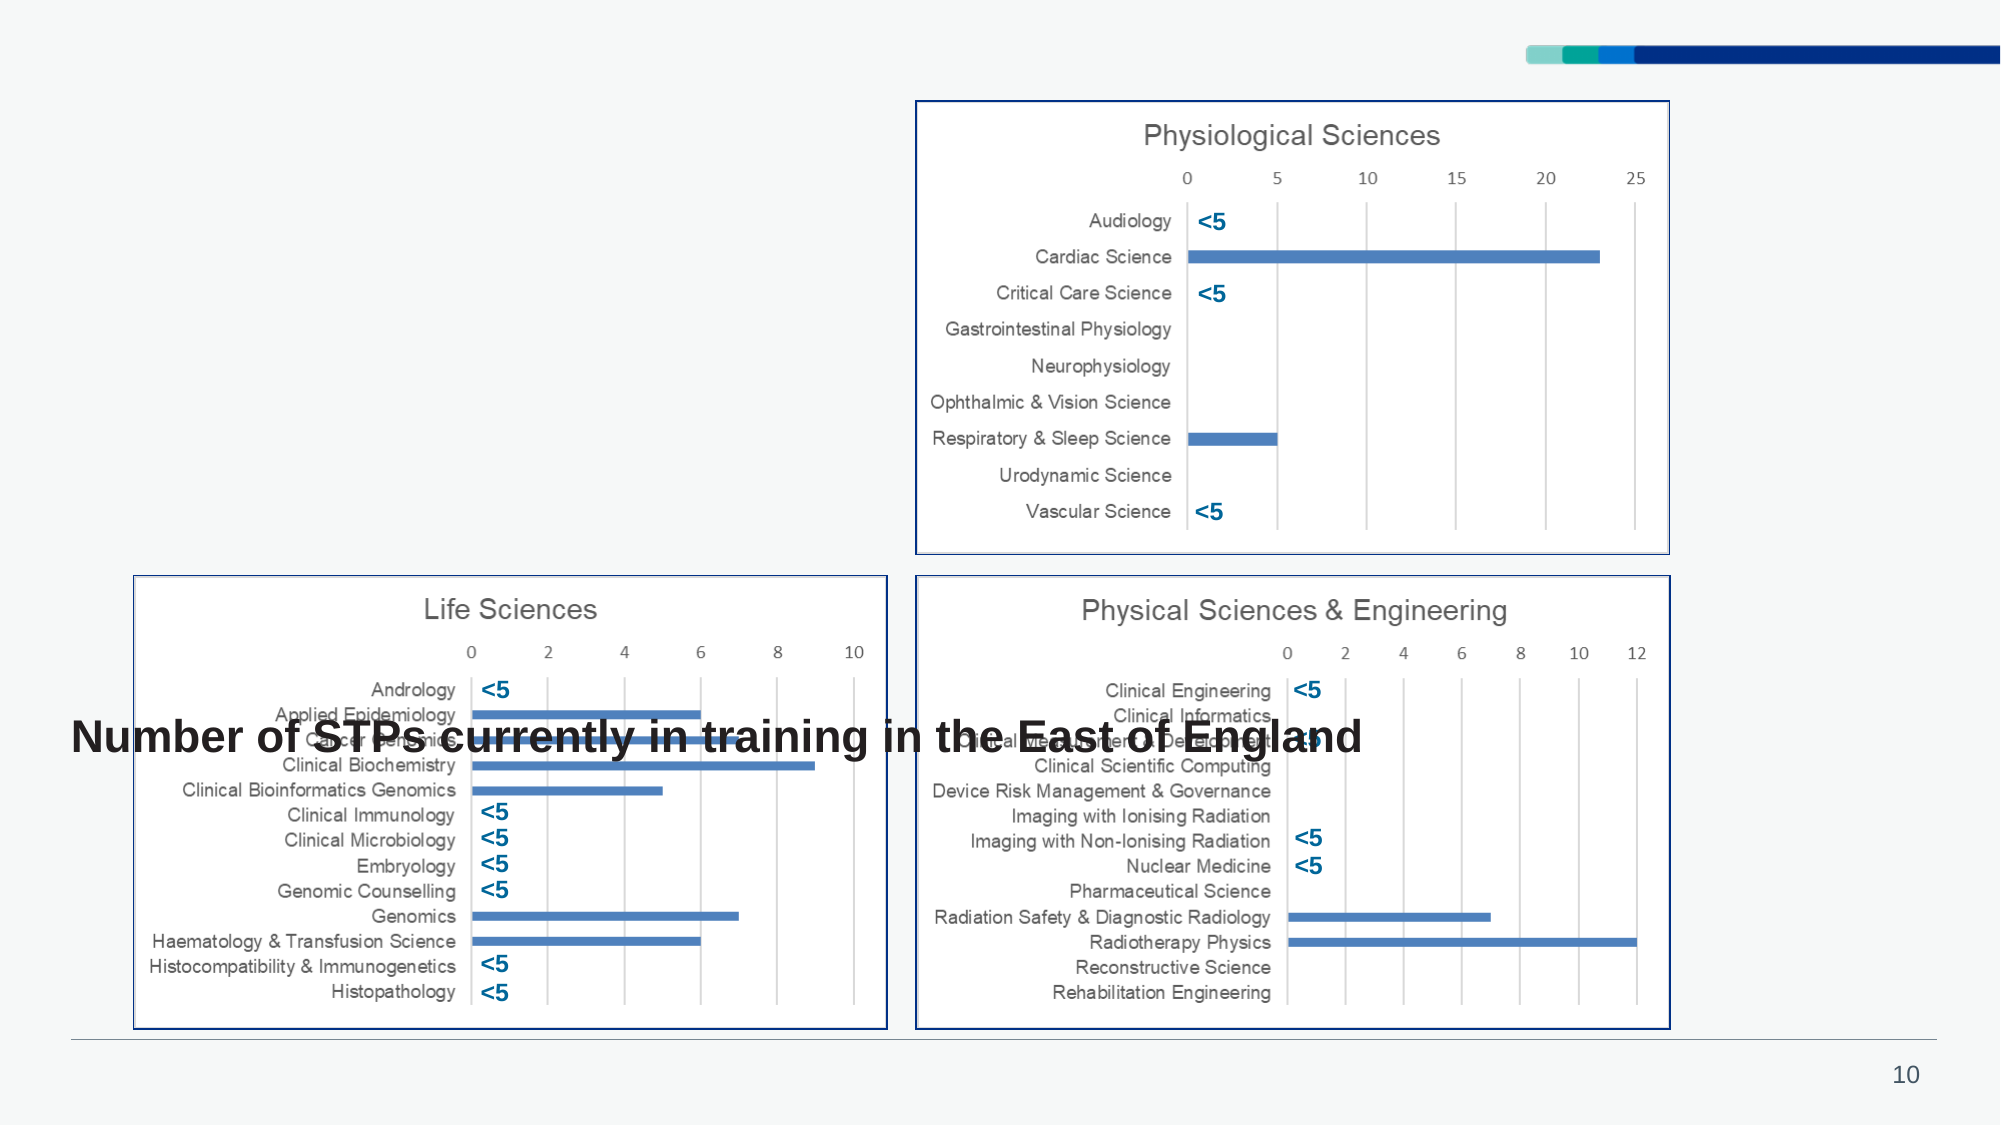

<5
<5
<5
# Number of STPs currently in training in the East of England
<5
<5
<5
<5
<5
<5
<5
<5
<5
<5
<5